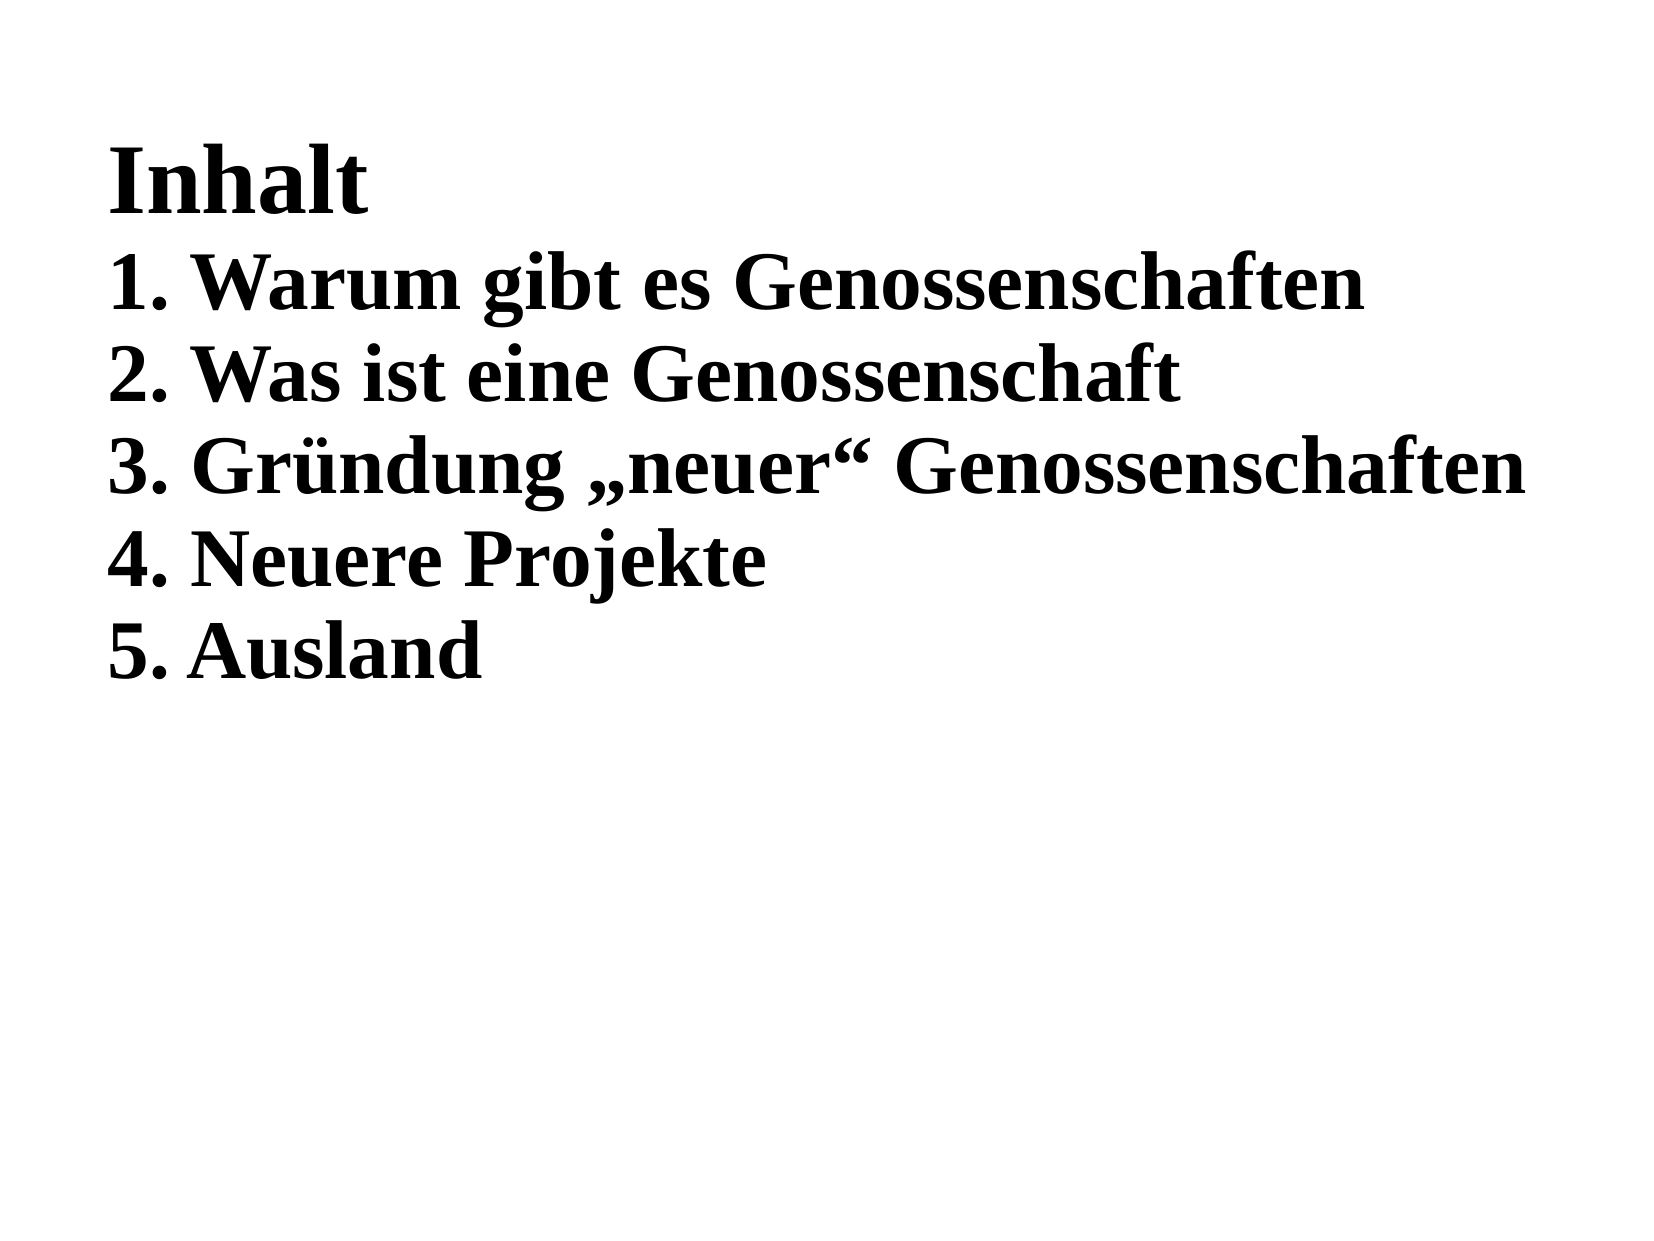

Inhalt
1. Warum gibt es Genossenschaften
2. Was ist eine Genossenschaft
3. Gründung „neuer“ Genossenschaften
4. Neuere Projekte
5. Ausland